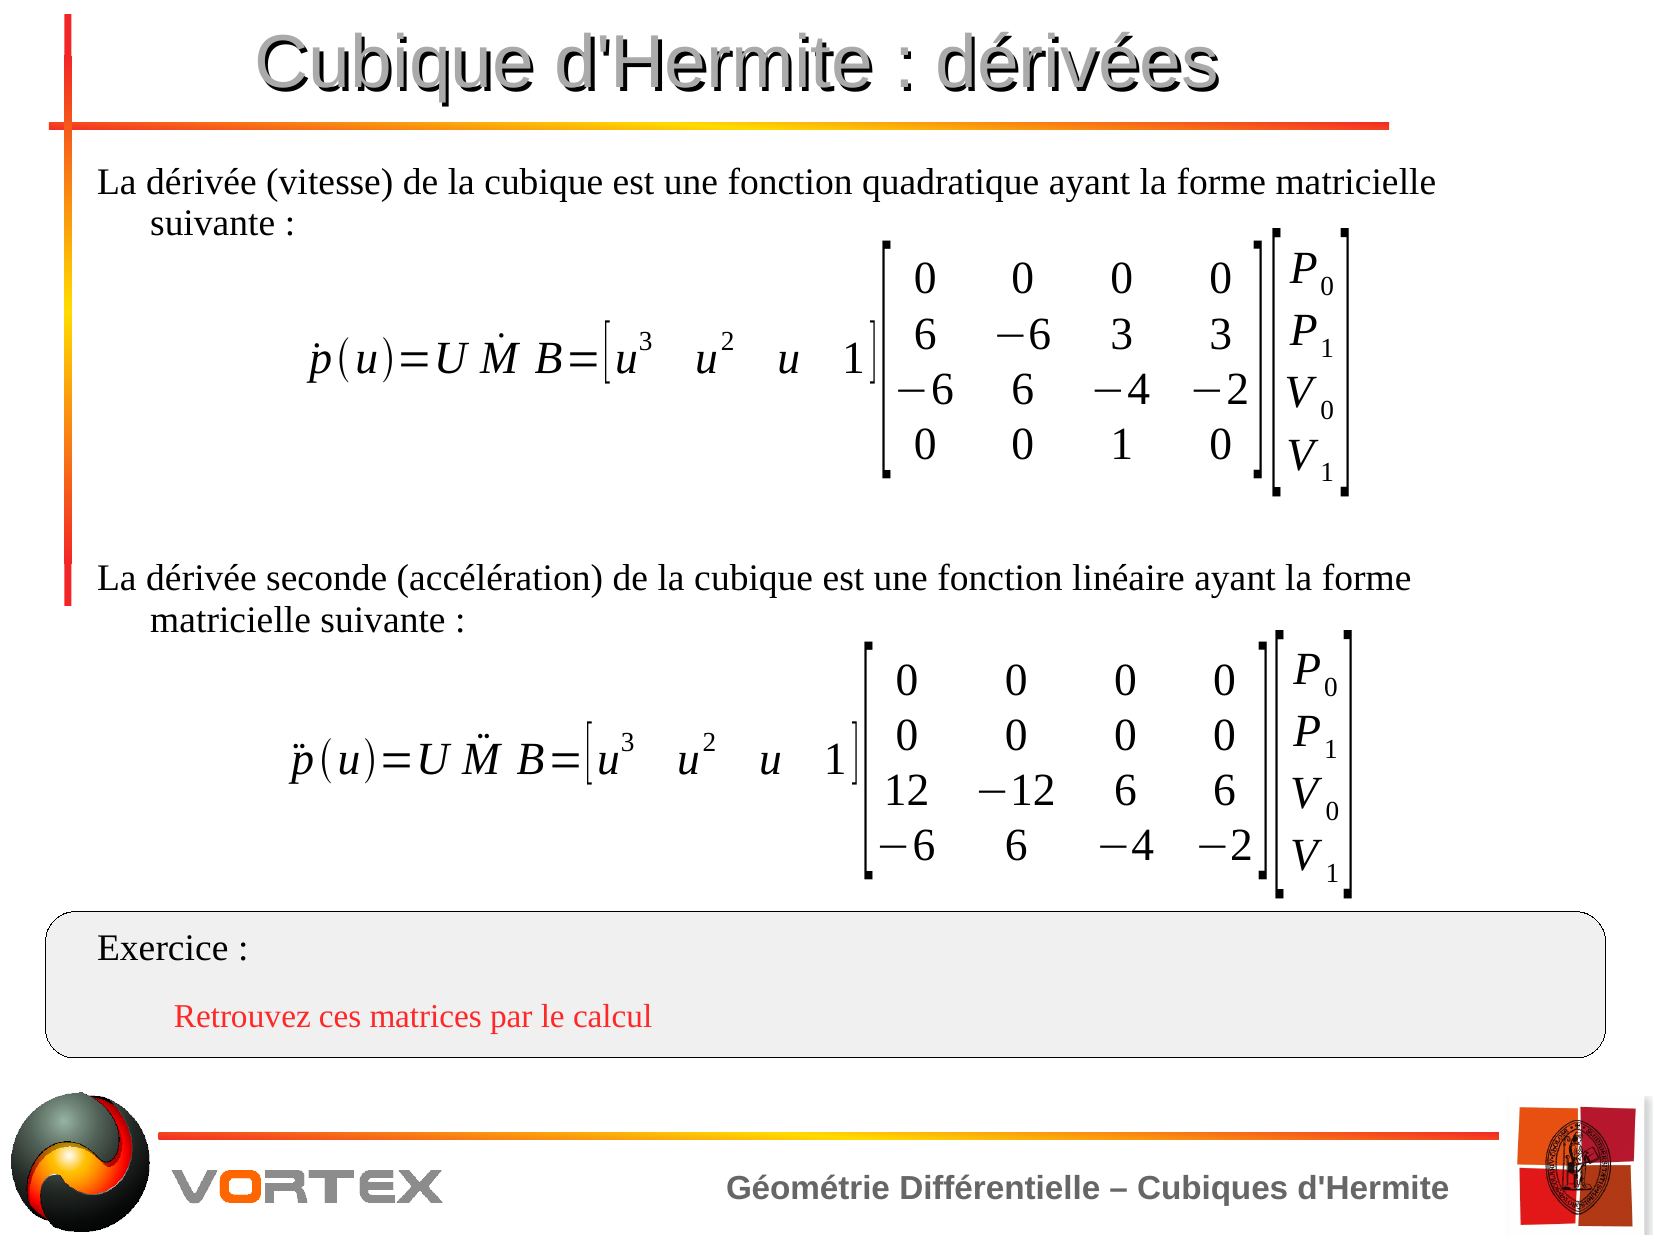

# Cubique d'Hermite : dérivées
La dérivée (vitesse) de la cubique est une fonction quadratique ayant la forme matricielle suivante :
La dérivée seconde (accélération) de la cubique est une fonction linéaire ayant la forme matricielle suivante :
Exercice :
Retrouvez ces matrices par le calcul